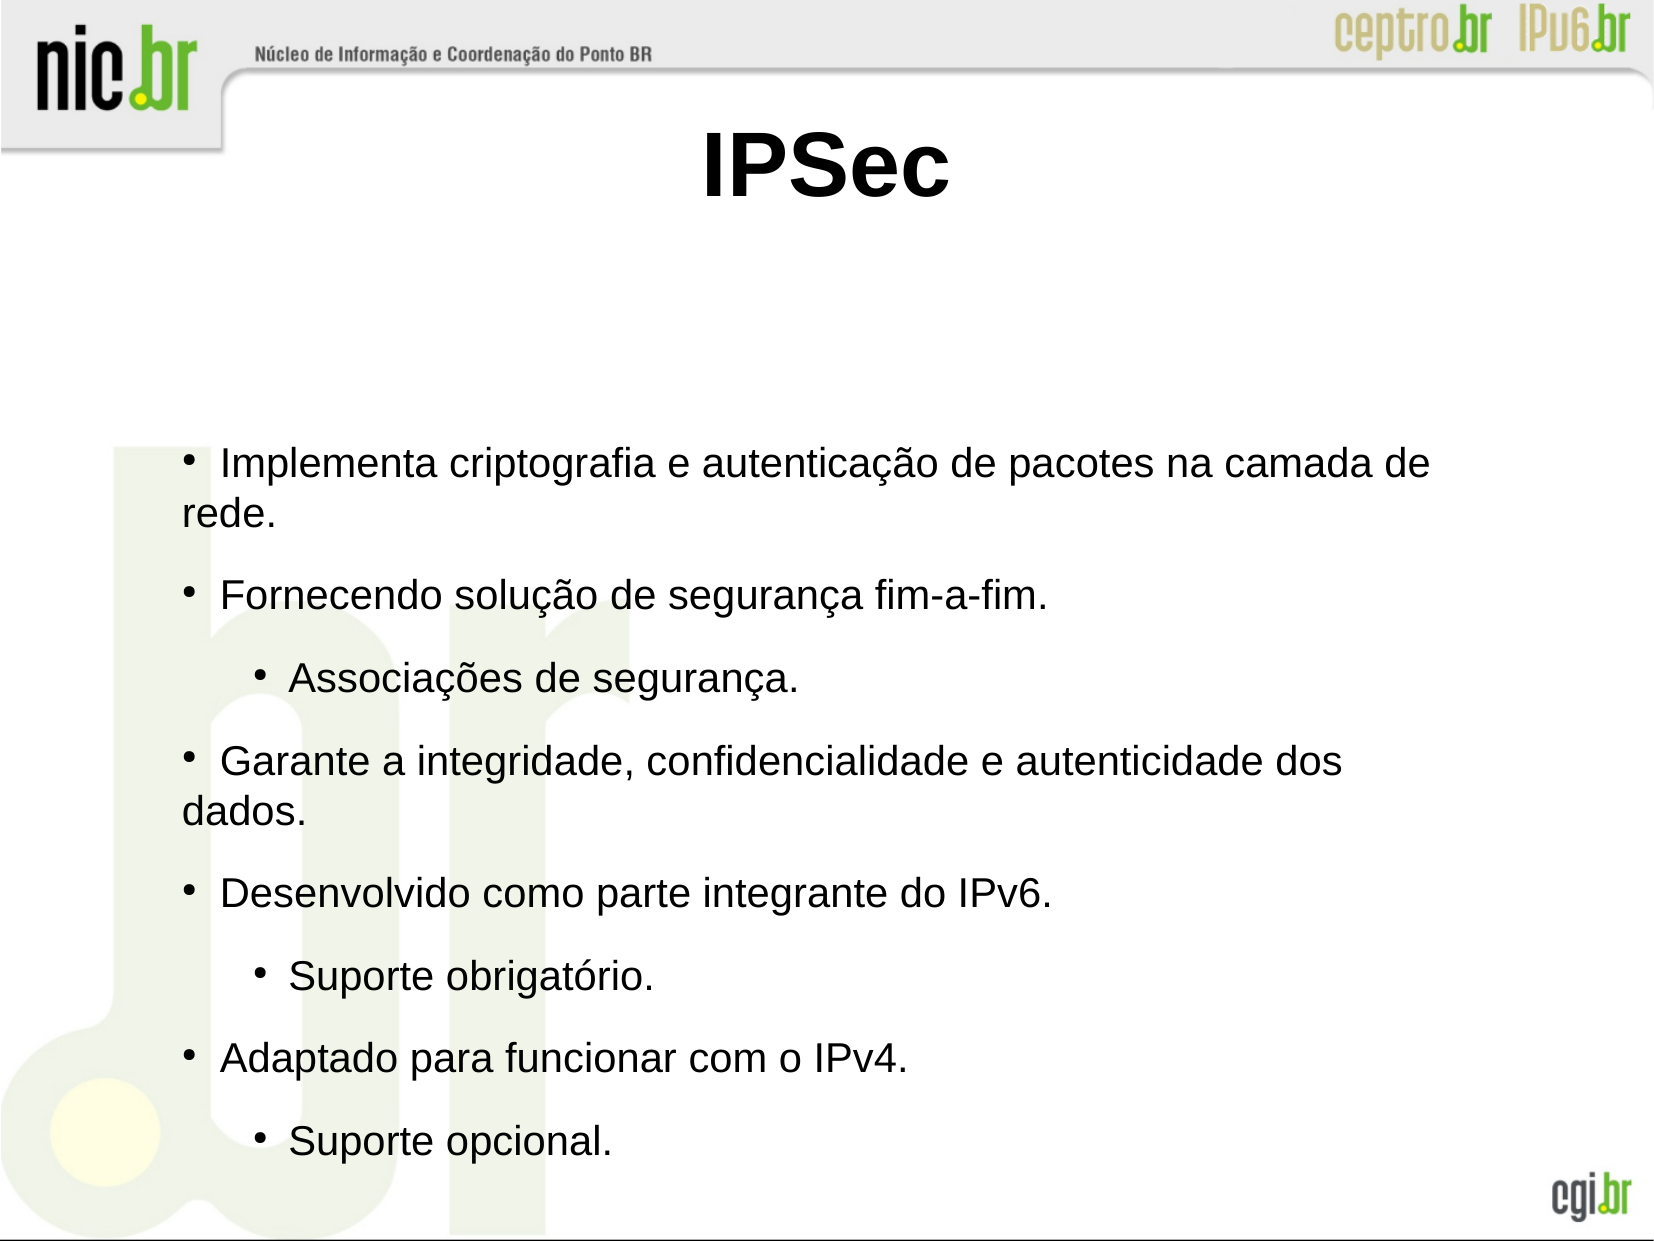

IPSec
 Implementa criptografia e autenticação de pacotes na camada de rede.
 Fornecendo solução de segurança fim-a-fim.
Associações de segurança.
 Garante a integridade, confidencialidade e autenticidade dos dados.
 Desenvolvido como parte integrante do IPv6.
Suporte obrigatório.
 Adaptado para funcionar com o IPv4.
Suporte opcional.